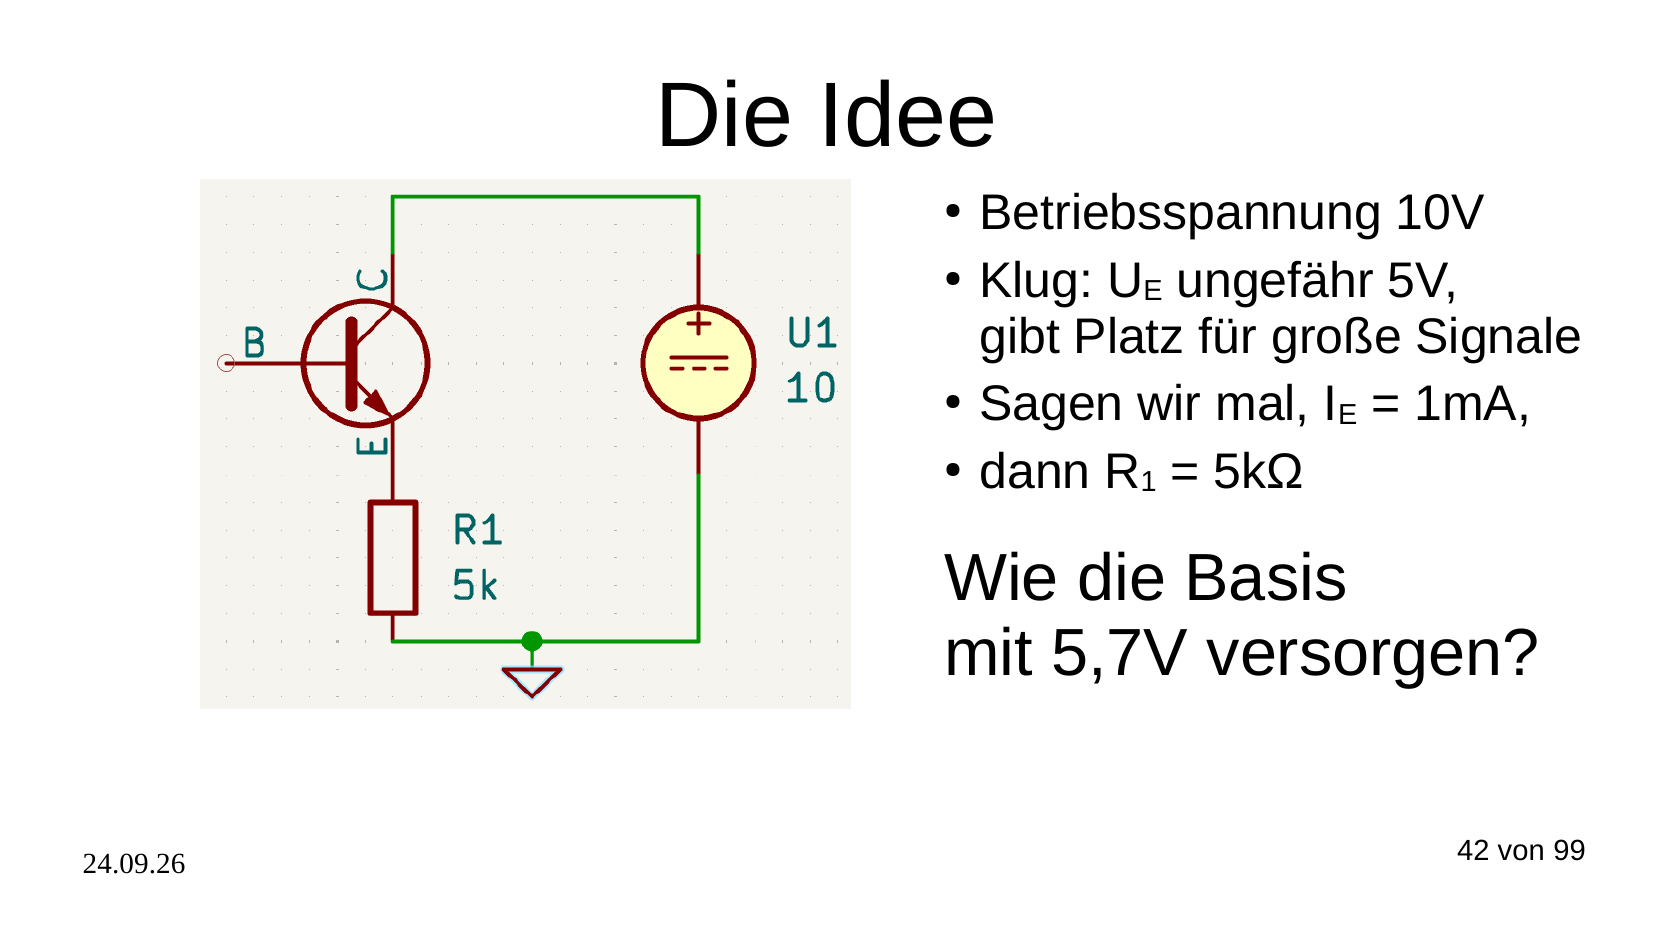

# Die Idee
Betriebsspannung 10V
Klug: UE ungefähr 5V,
gibt Platz für große Signale
Sagen wir mal, IE = 1mA,
dann R1 = 5kΩ
Wie die Basis
mit 5,7V versorgen?
42